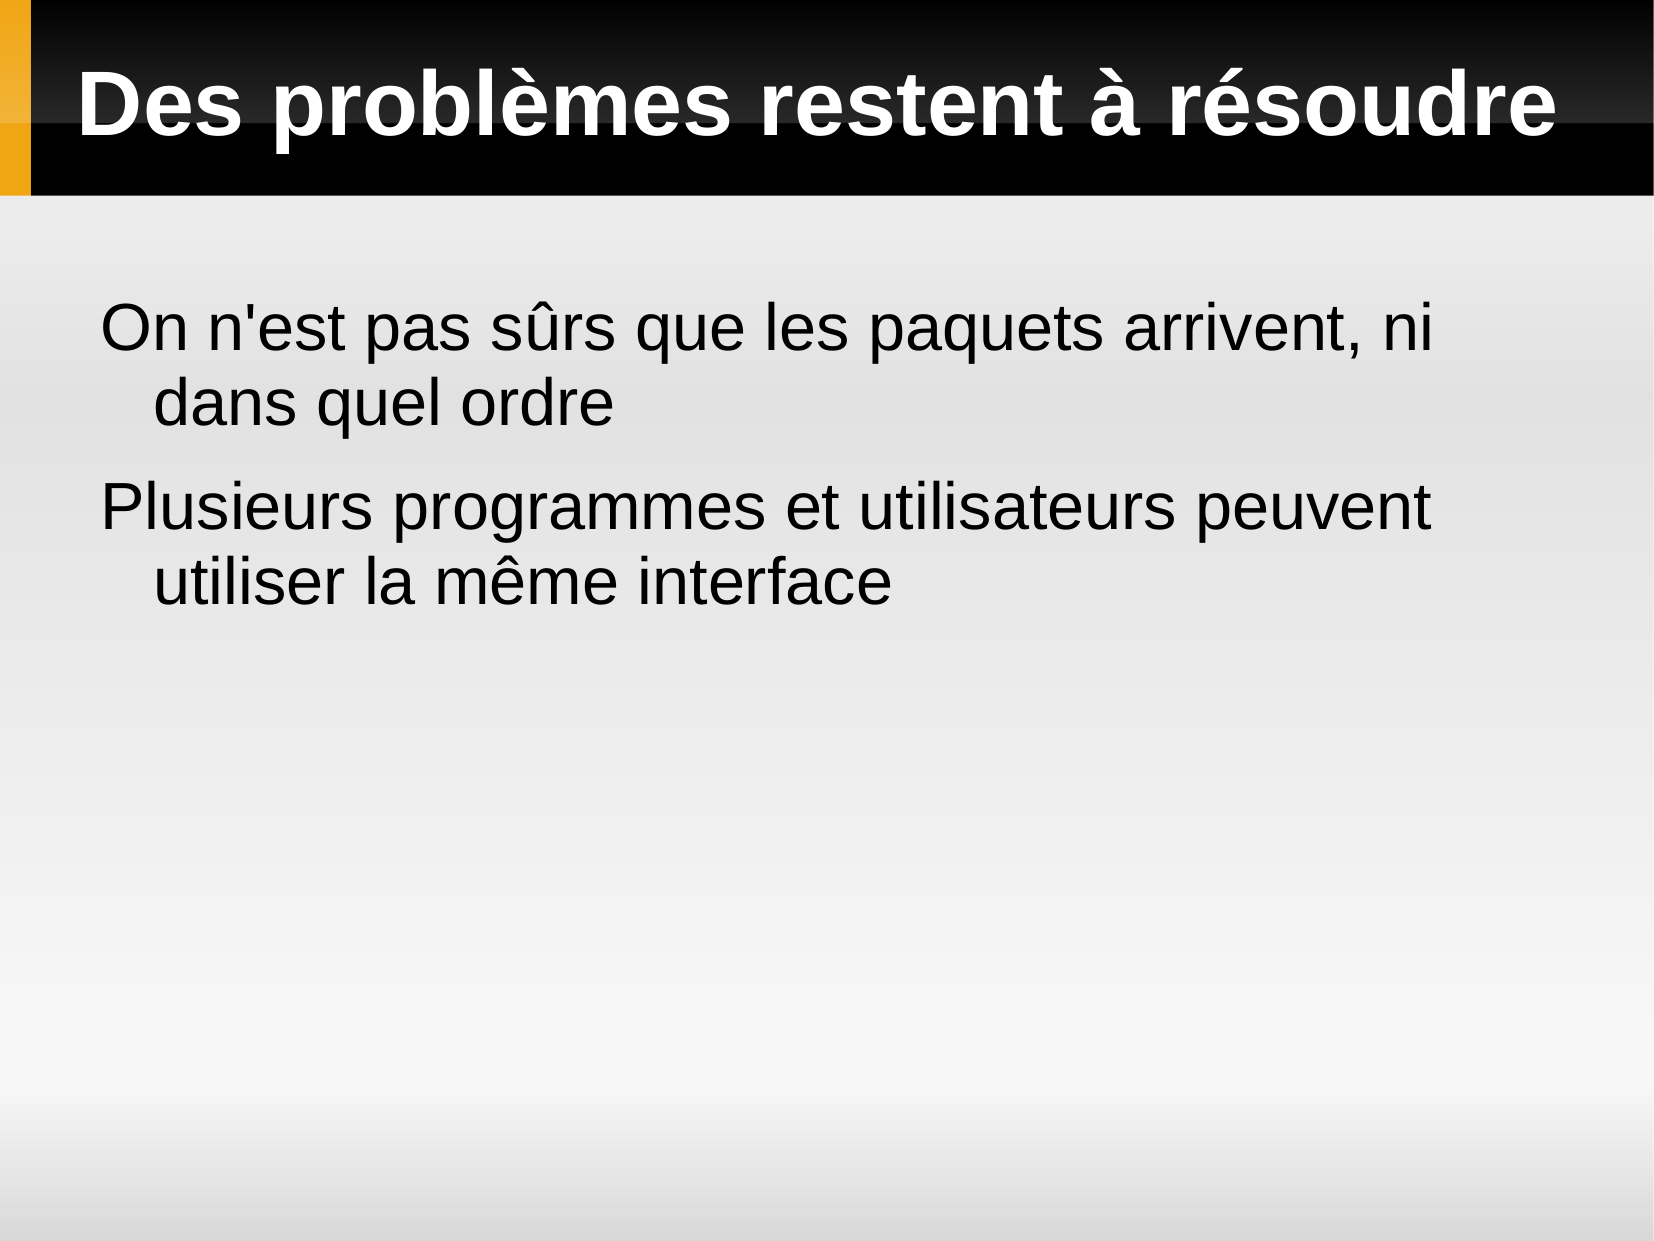

# Des problèmes restent à résoudre
On n'est pas sûrs que les paquets arrivent, ni dans quel ordre
Plusieurs programmes et utilisateurs peuvent utiliser la même interface